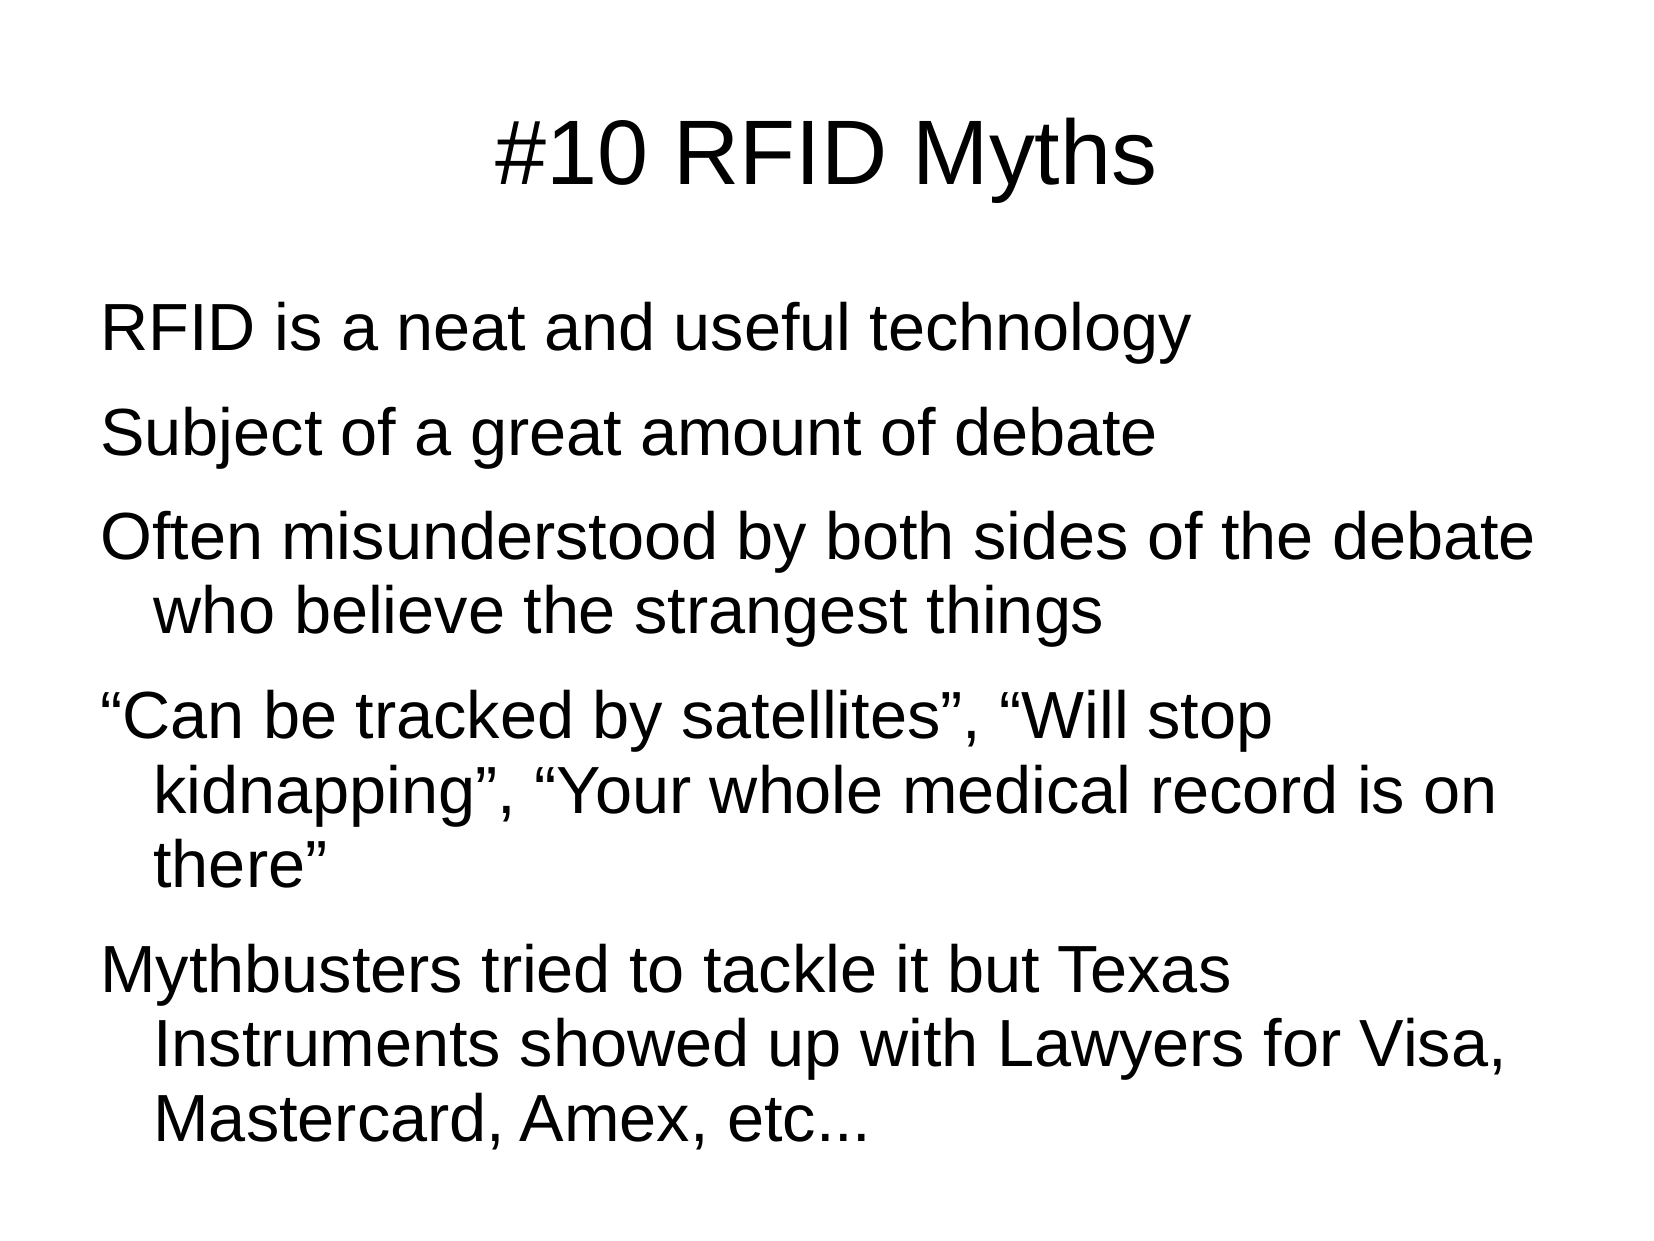

# #10 RFID Myths
RFID is a neat and useful technology
Subject of a great amount of debate
Often misunderstood by both sides of the debate who believe the strangest things
“Can be tracked by satellites”, “Will stop kidnapping”, “Your whole medical record is on there”
Mythbusters tried to tackle it but Texas Instruments showed up with Lawyers for Visa, Mastercard, Amex, etc...